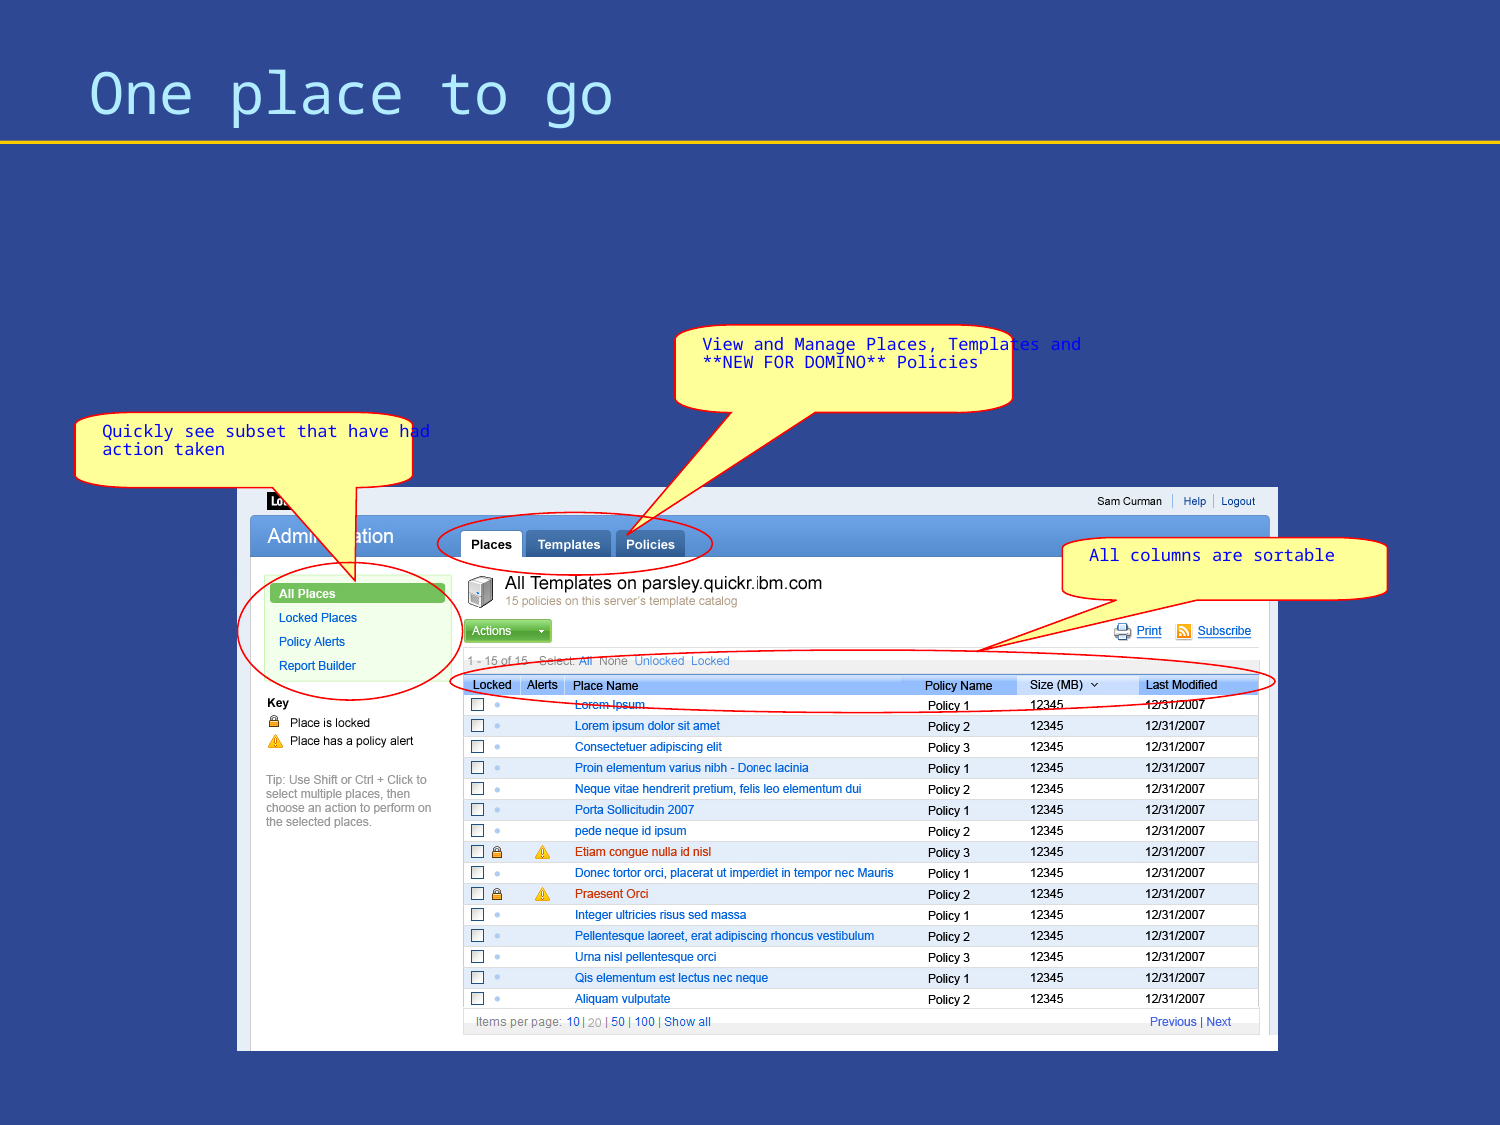

# One place to go
View and Manage Places, Templates and
**NEW FOR DOMINO** Policies
Quickly see subset that have had
action taken
All columns are sortable